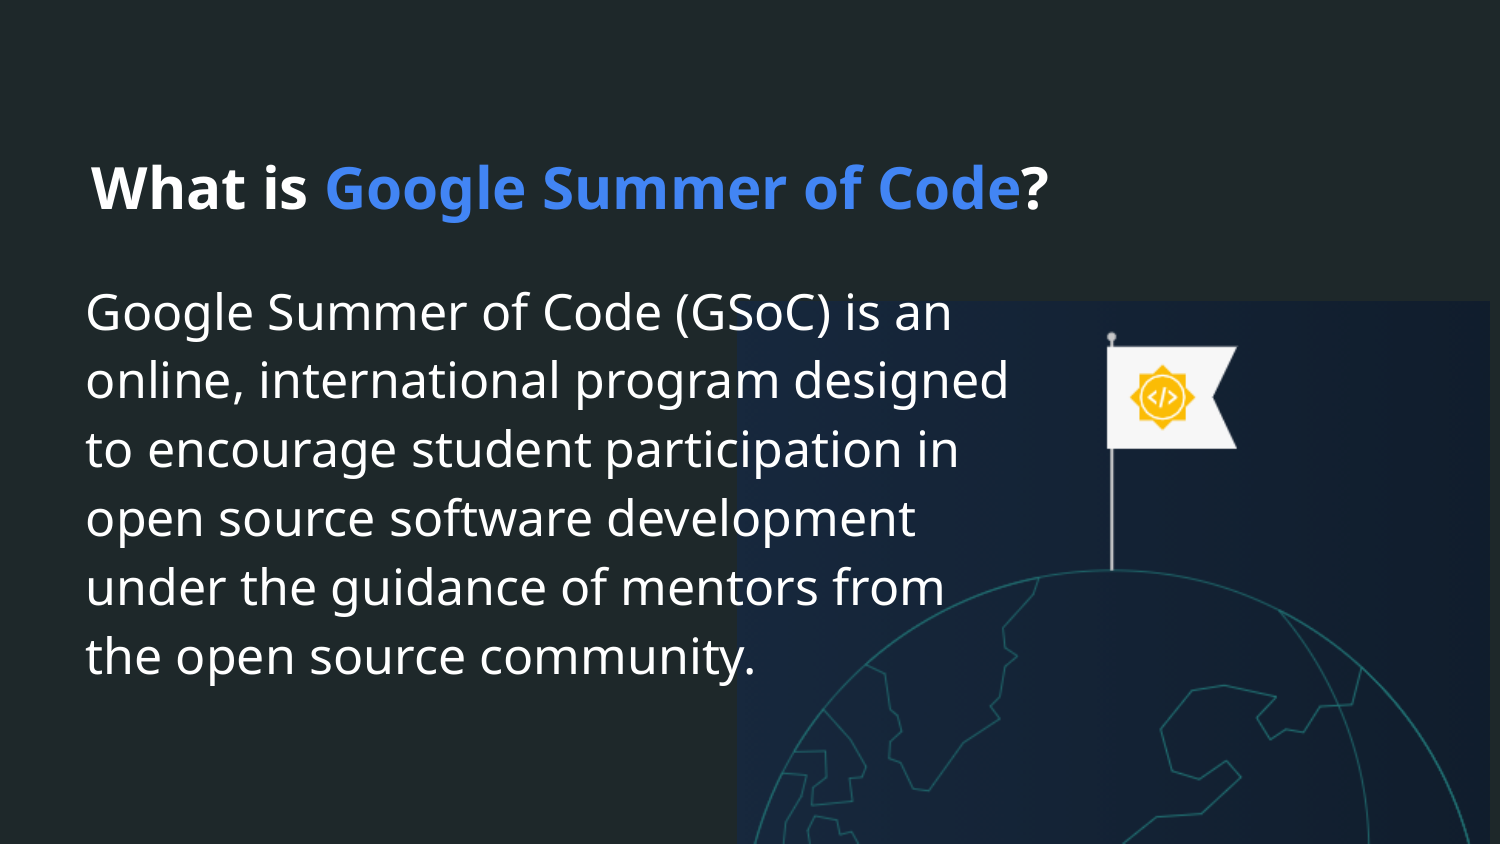

What is Google Summer of Code?
Google Summer of Code (GSoC) is an online, international program designed to encourage student participation in open source software development under the guidance of mentors from the open source community.